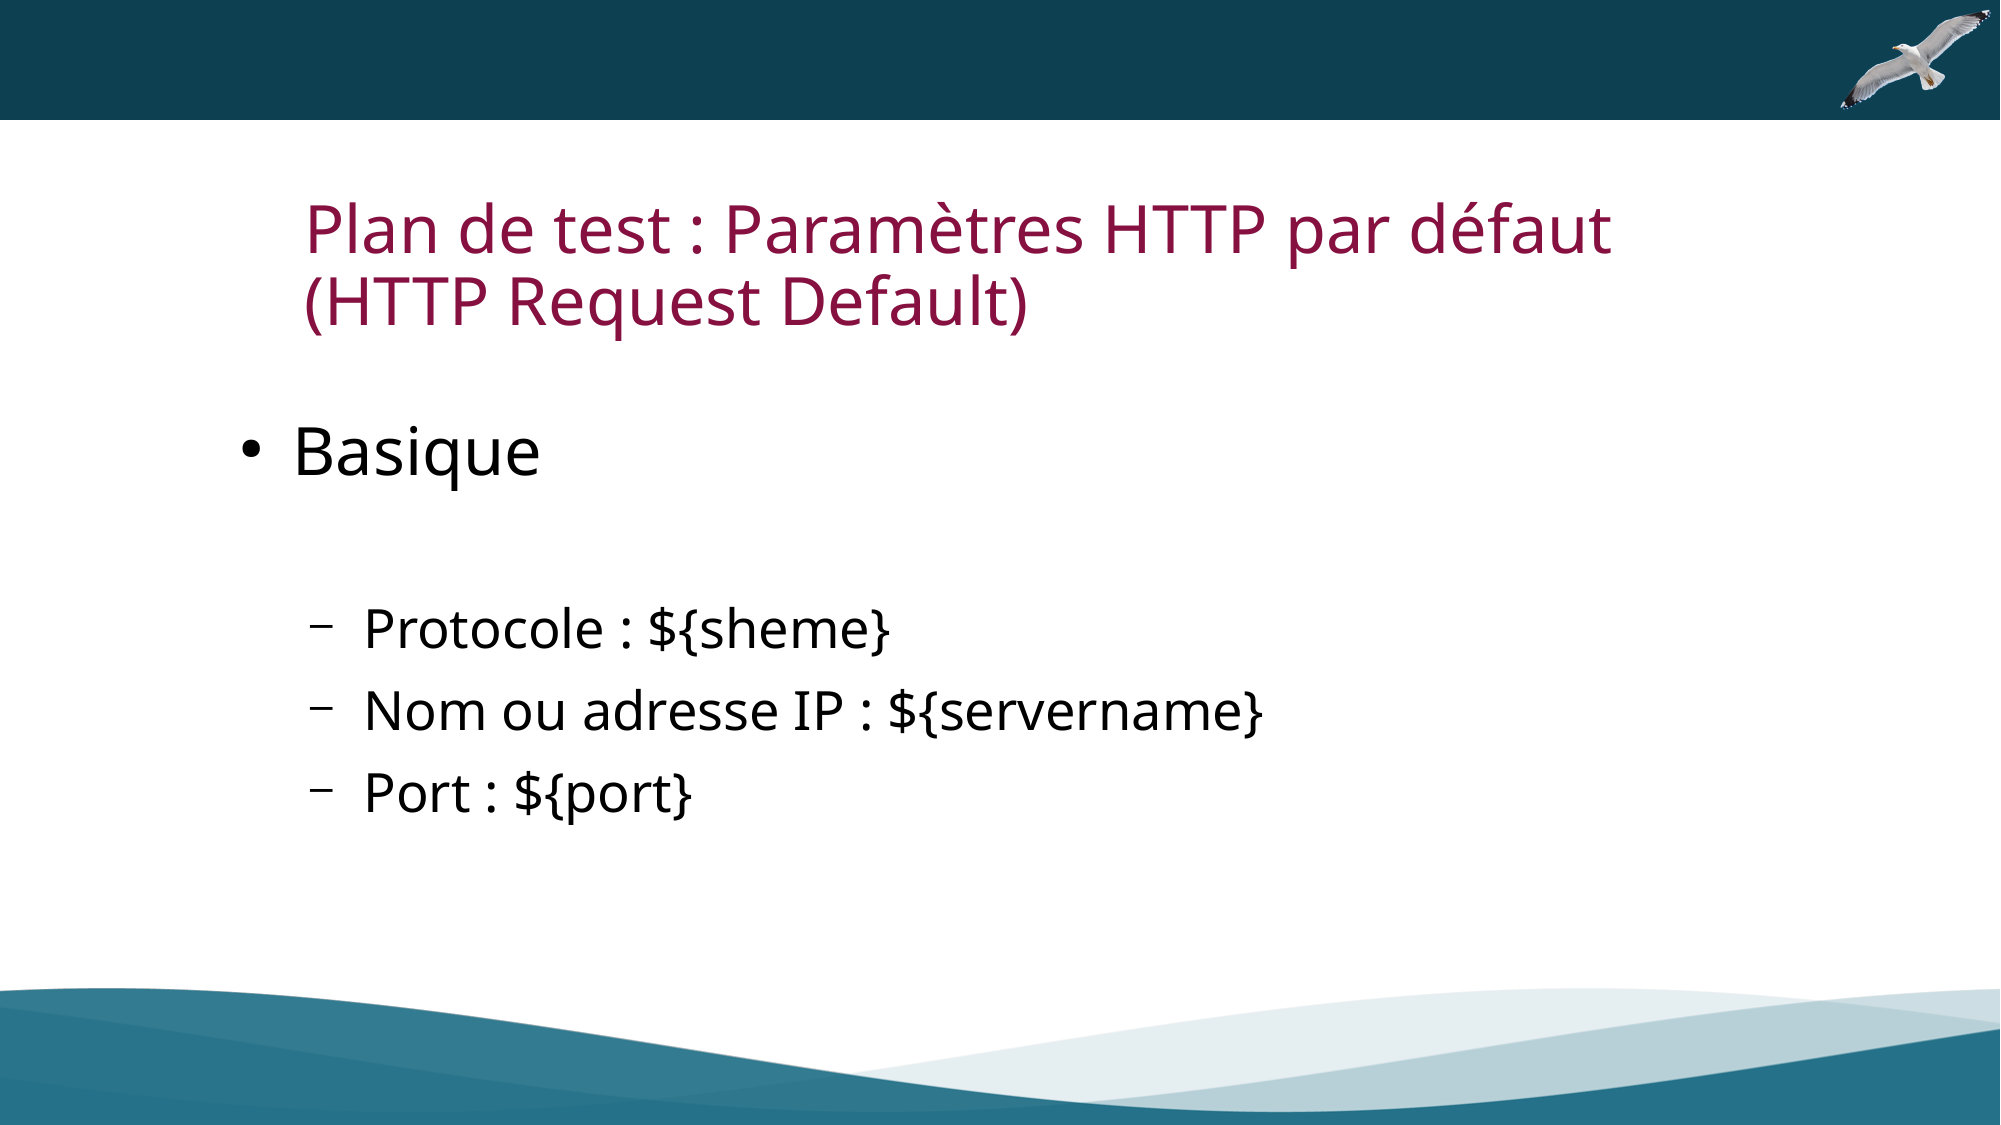

Plan de test : Paramètres HTTP par défaut (HTTP Request Default)
# Basique
Protocole : ${sheme}
Nom ou adresse IP : ${servername}
Port : ${port}